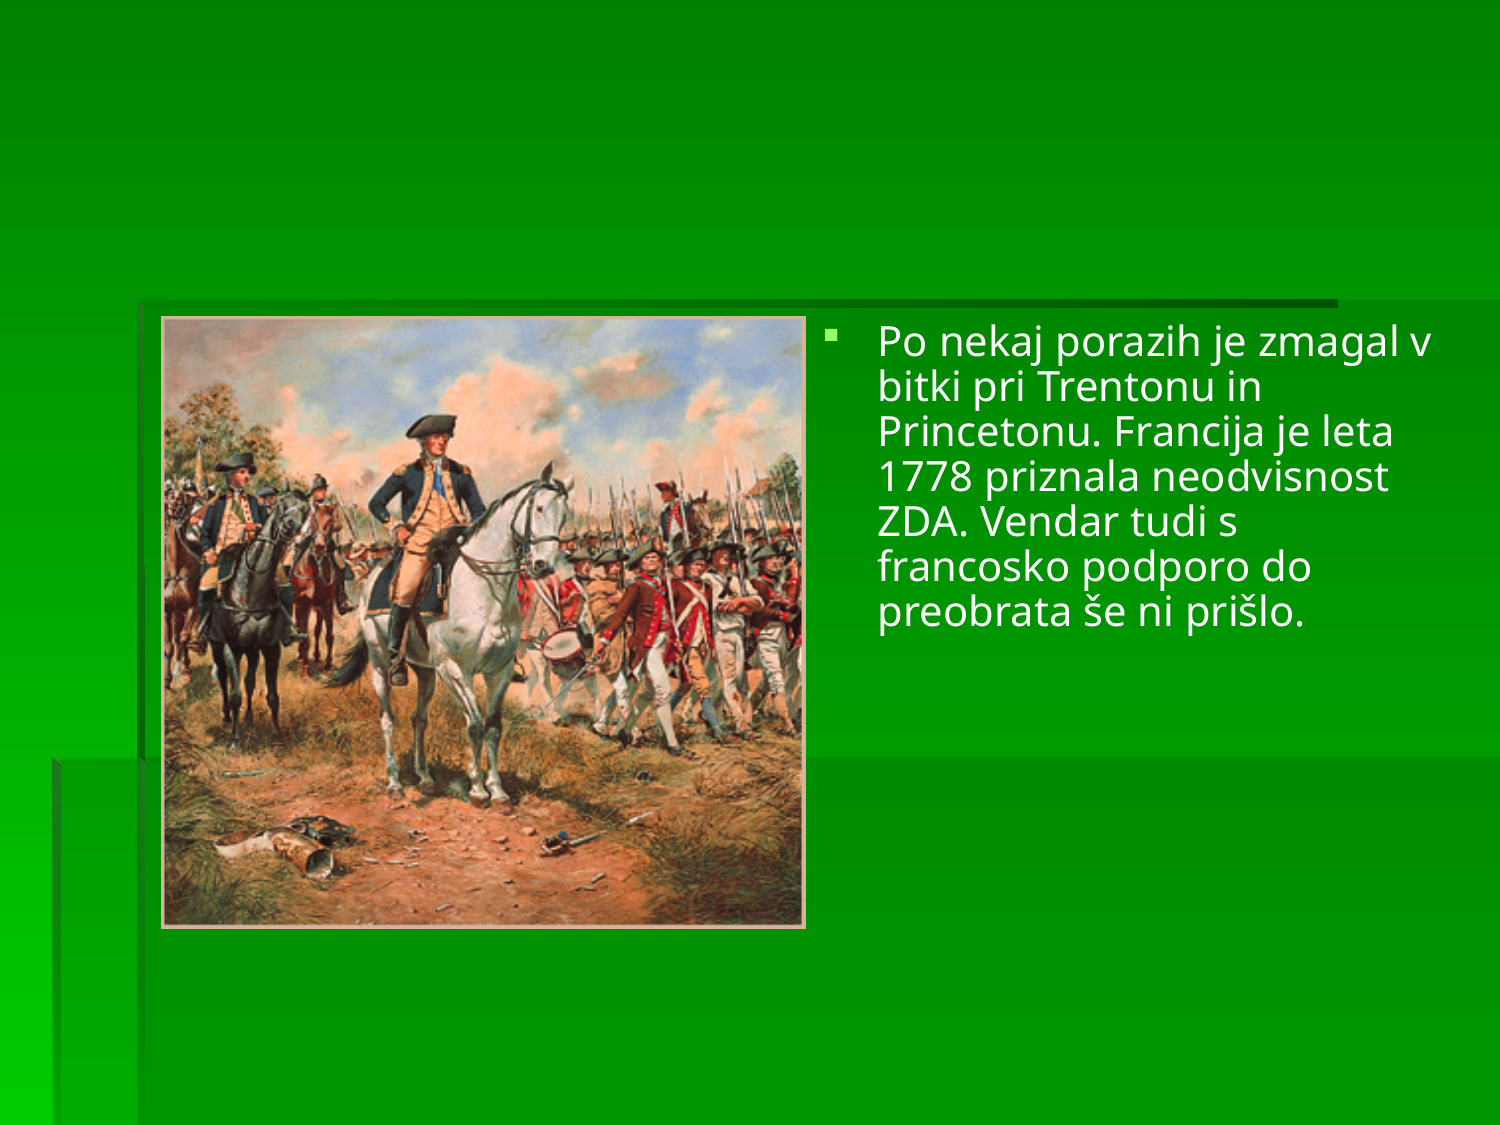

# Po nekaj porazih je zmagal v bitki pri Trentonu in Princetonu. Francija je leta 1778 priznala neodvisnost ZDA. Vendar tudi s francosko podporo do preobrata še ni prišlo.